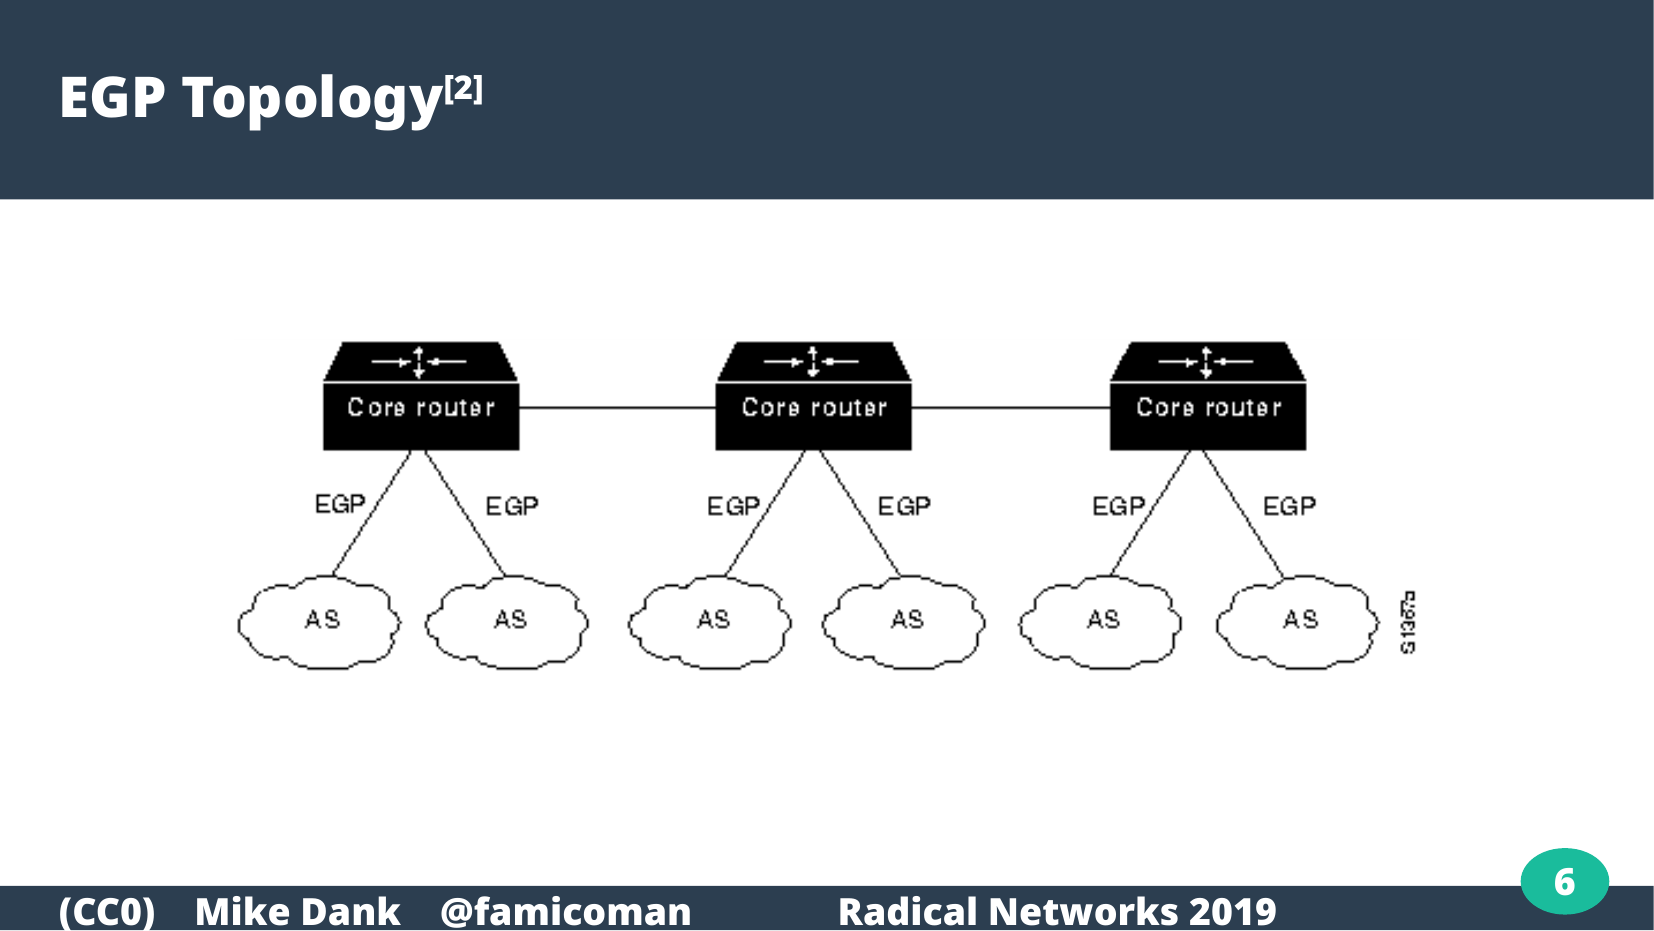

# EGP Topology[2]
6
(CC0) Mike Dank @famicoman
Radical Networks 2019